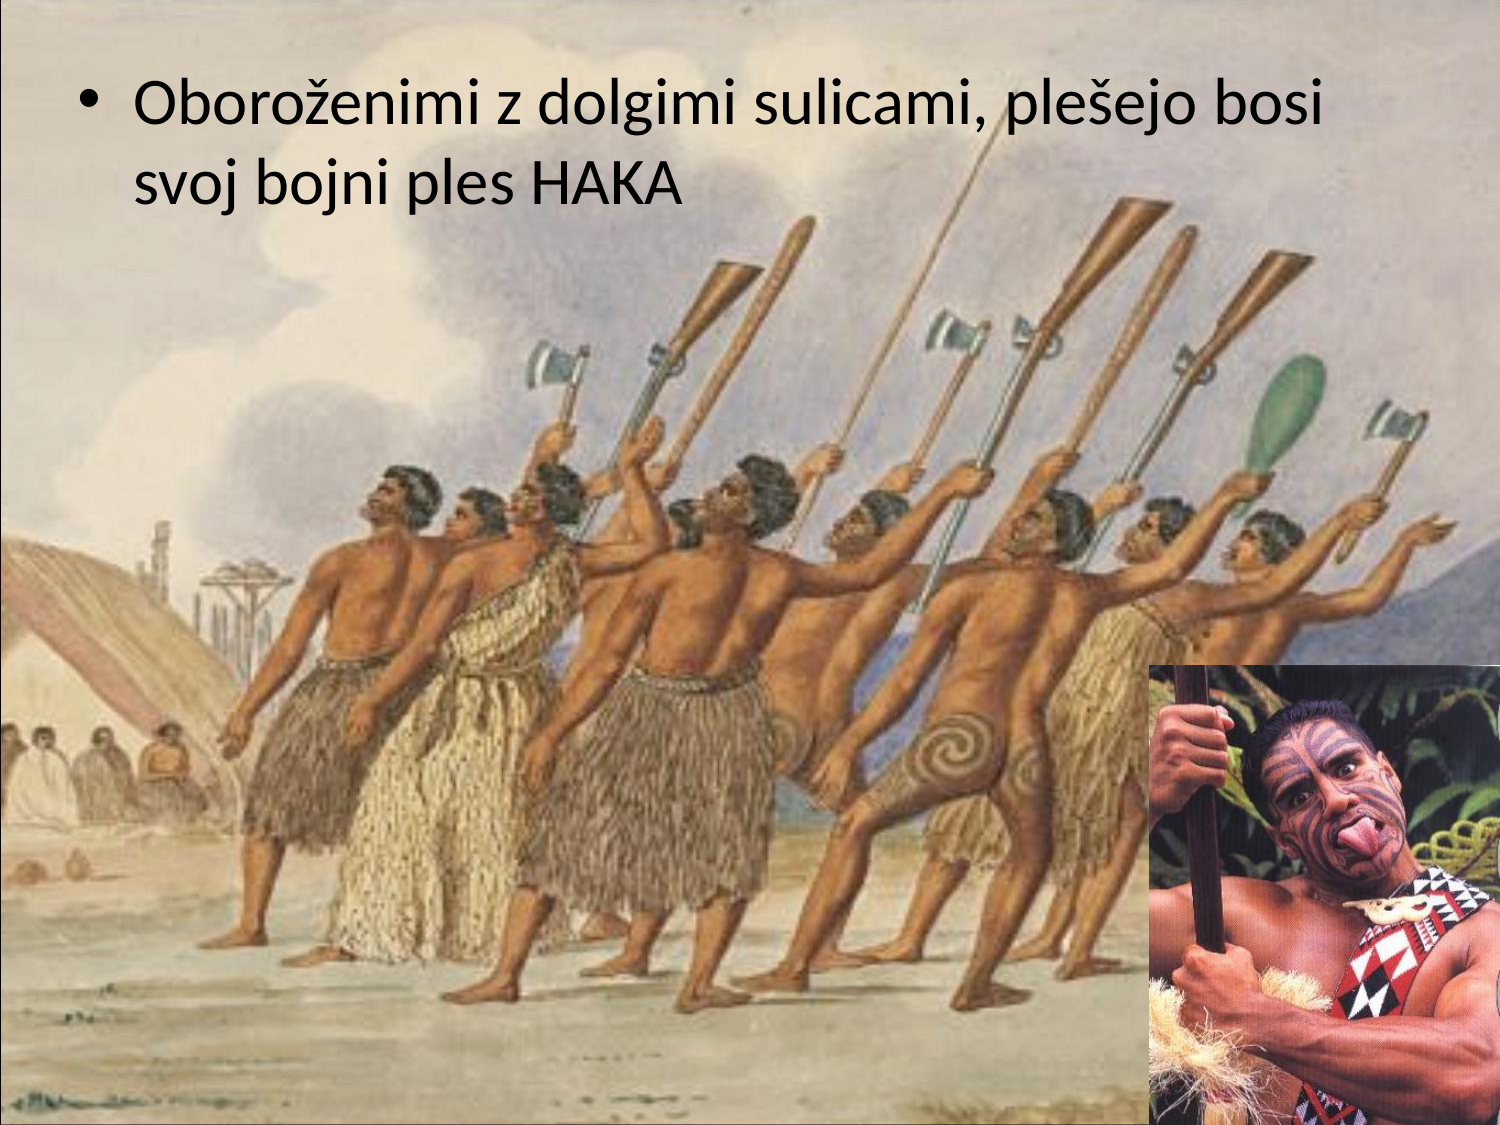

# Oboroženimi z dolgimi sulicami, plešejo bosi svoj bojni ples HAKA